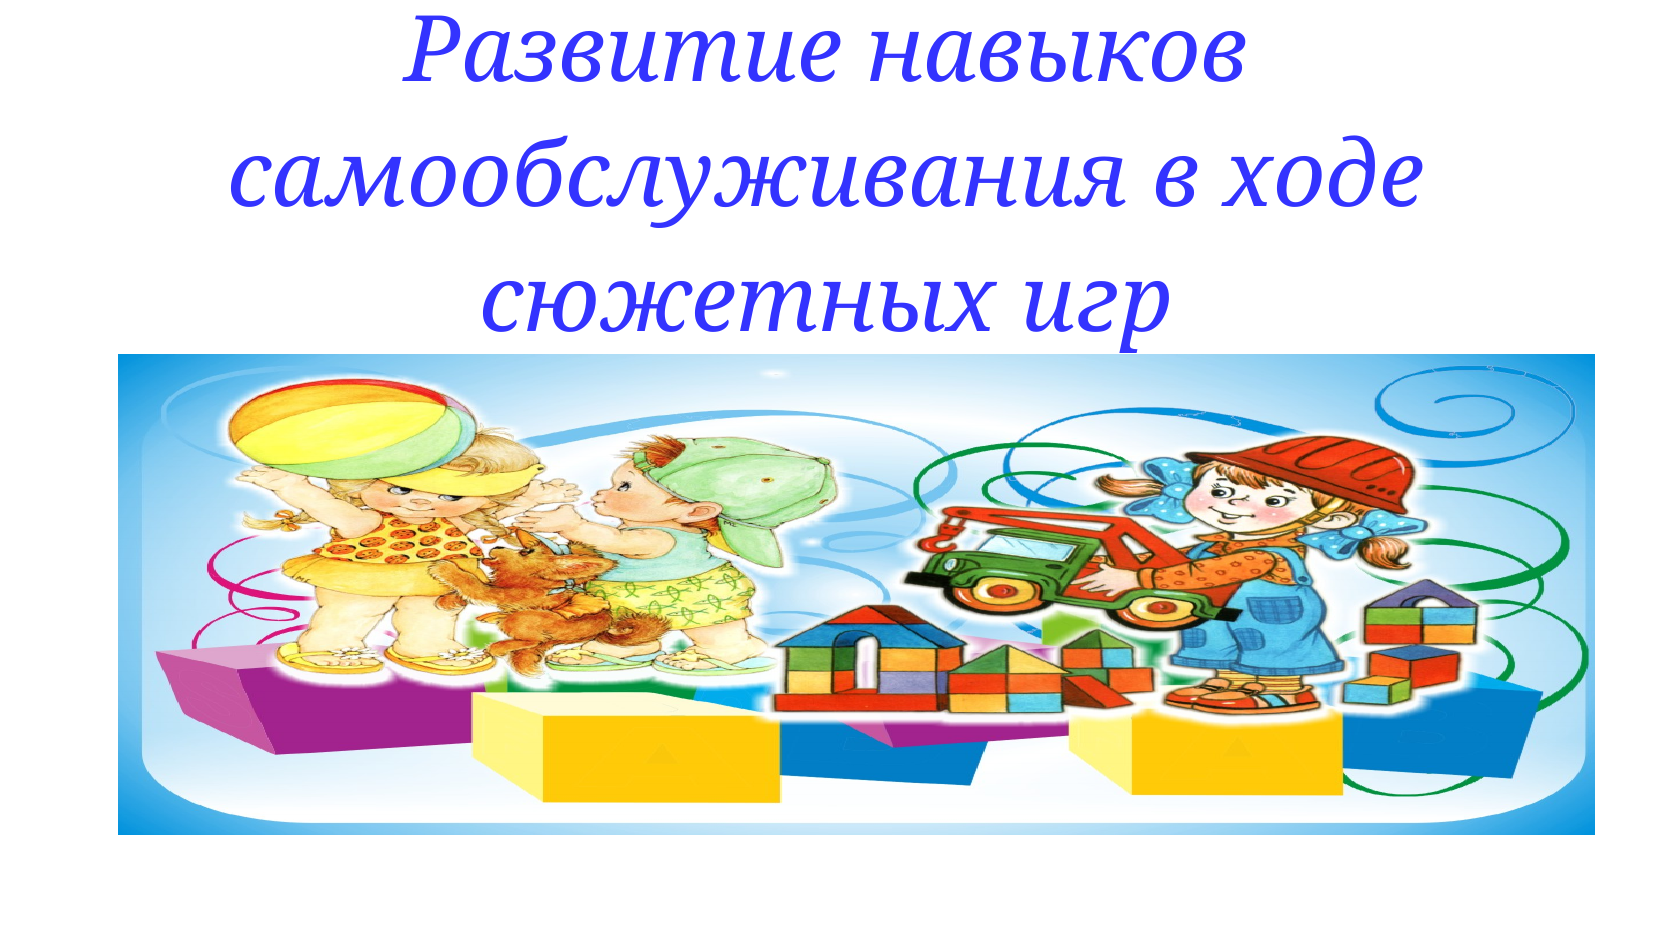

# Развитие навыков самообслуживания в ходе сюжетных игр